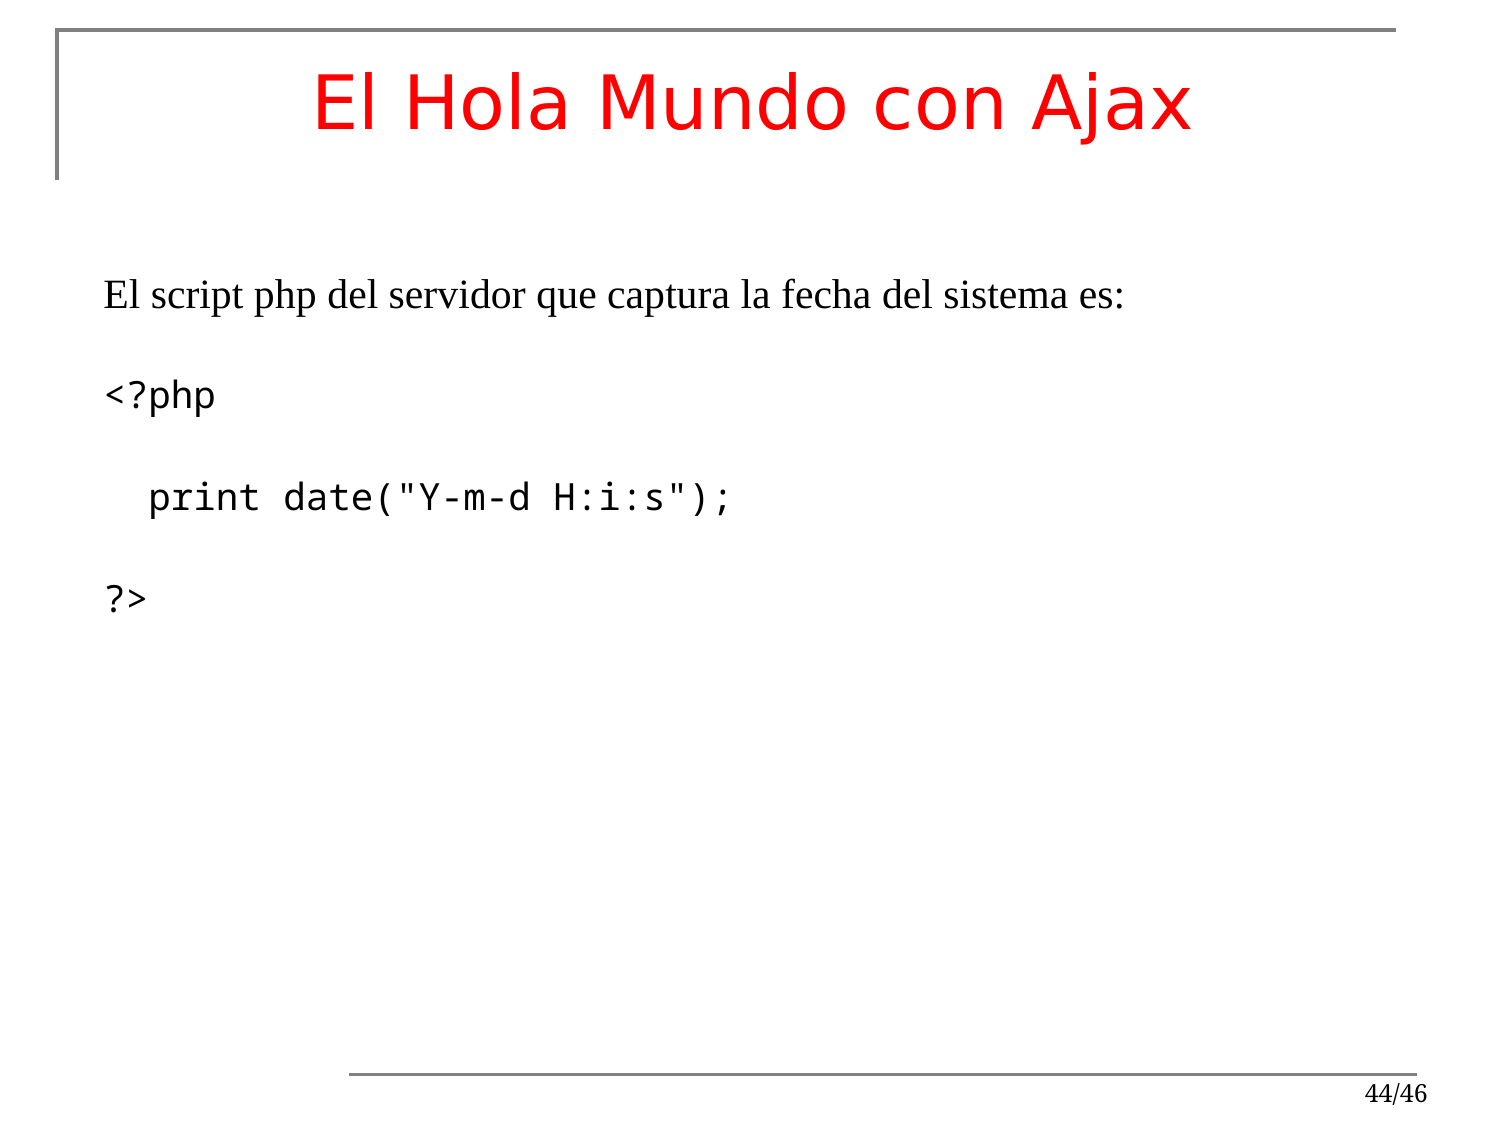

# El Hola Mundo con Ajax
El script php del servidor que captura la fecha del sistema es:
<?php
 print date("Y-m-d H:i:s");
?>